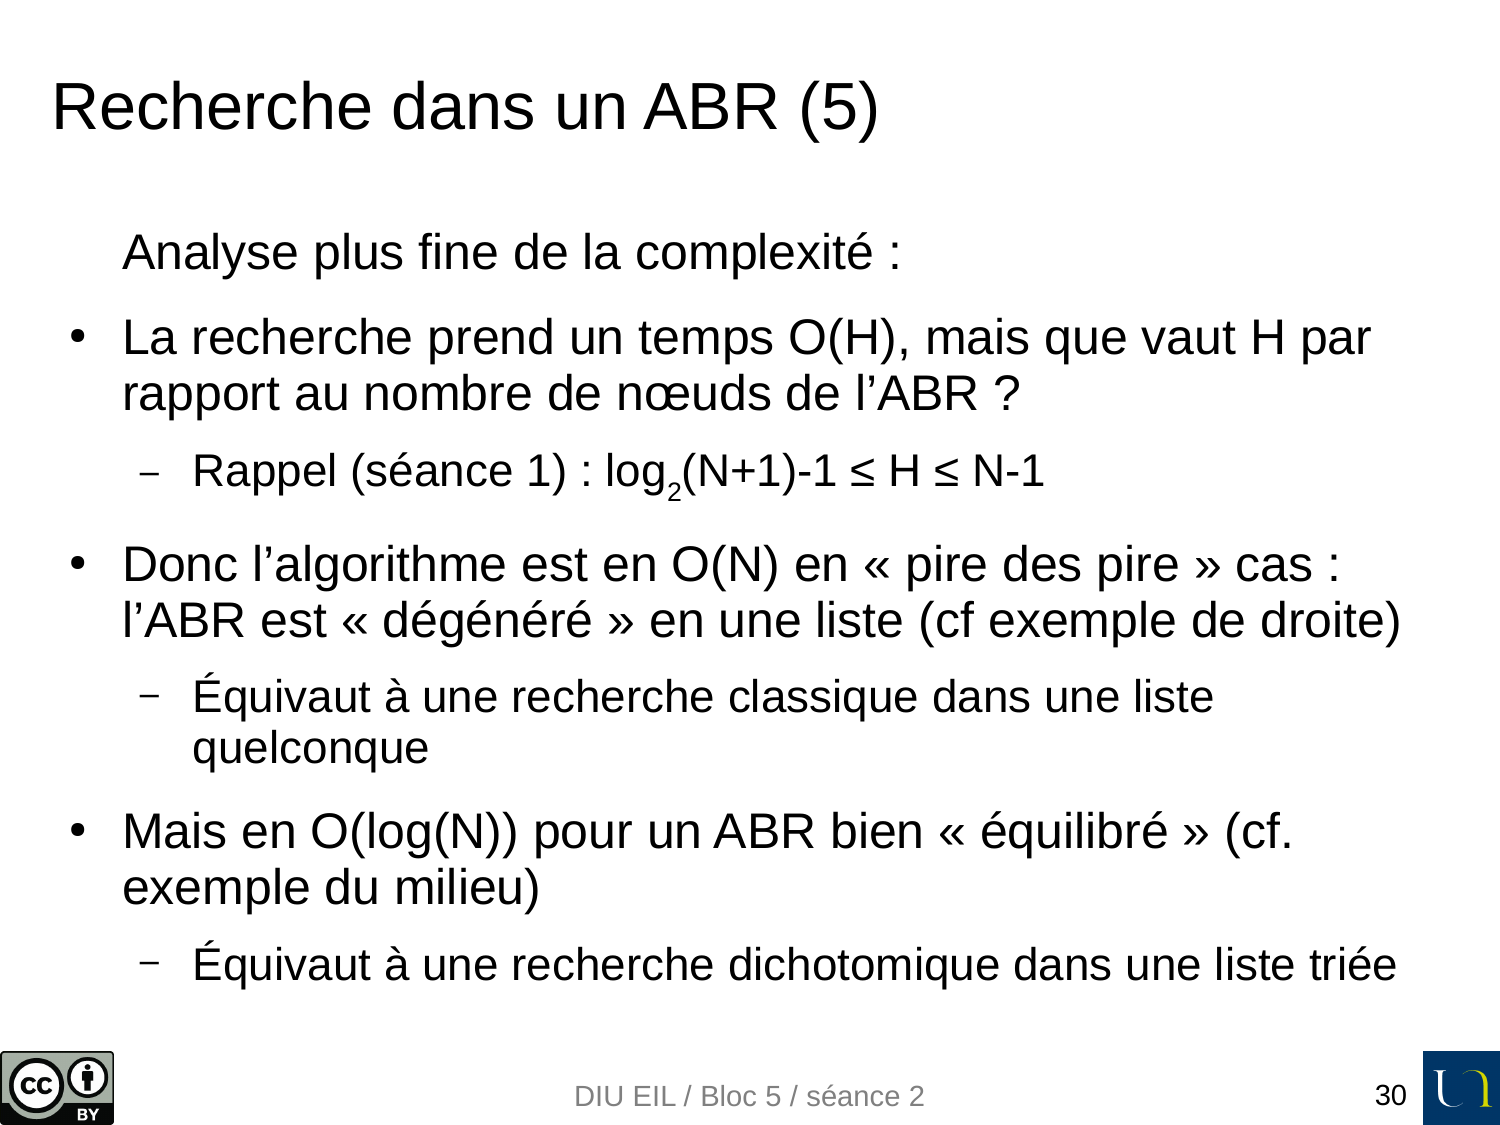

# Recherche dans un ABR (5)
Analyse plus fine de la complexité :
La recherche prend un temps O(H), mais que vaut H par rapport au nombre de nœuds de l’ABR ?
Rappel (séance 1) : log2(N+1)-1 ≤ H ≤ N-1
Donc l’algorithme est en O(N) en « pire des pire » cas : l’ABR est « dégénéré » en une liste (cf exemple de droite)
Équivaut à une recherche classique dans une liste quelconque
Mais en O(log(N)) pour un ABR bien « équilibré » (cf. exemple du milieu)
Équivaut à une recherche dichotomique dans une liste triée
30